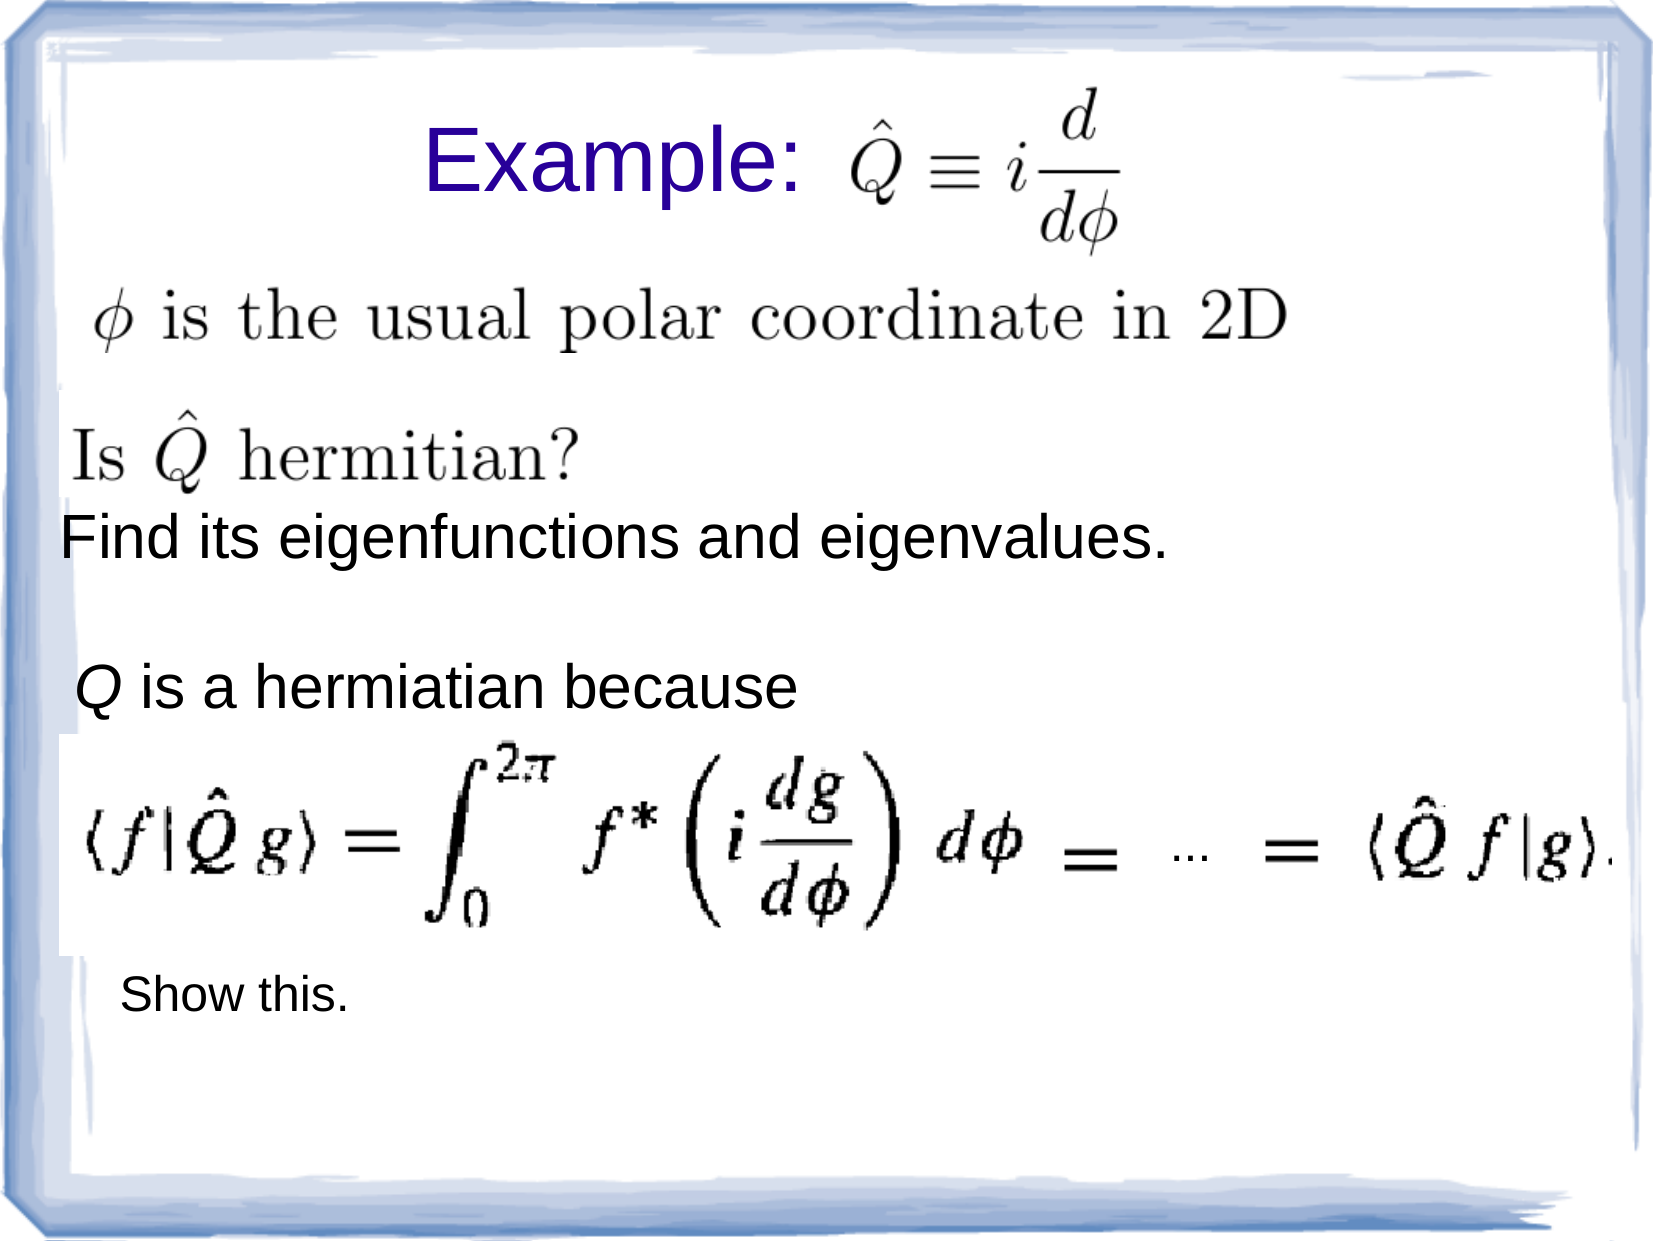

# Example:
Find its eigenfunctions and eigenvalues.
Q is a hermiatian because
...
Show this.